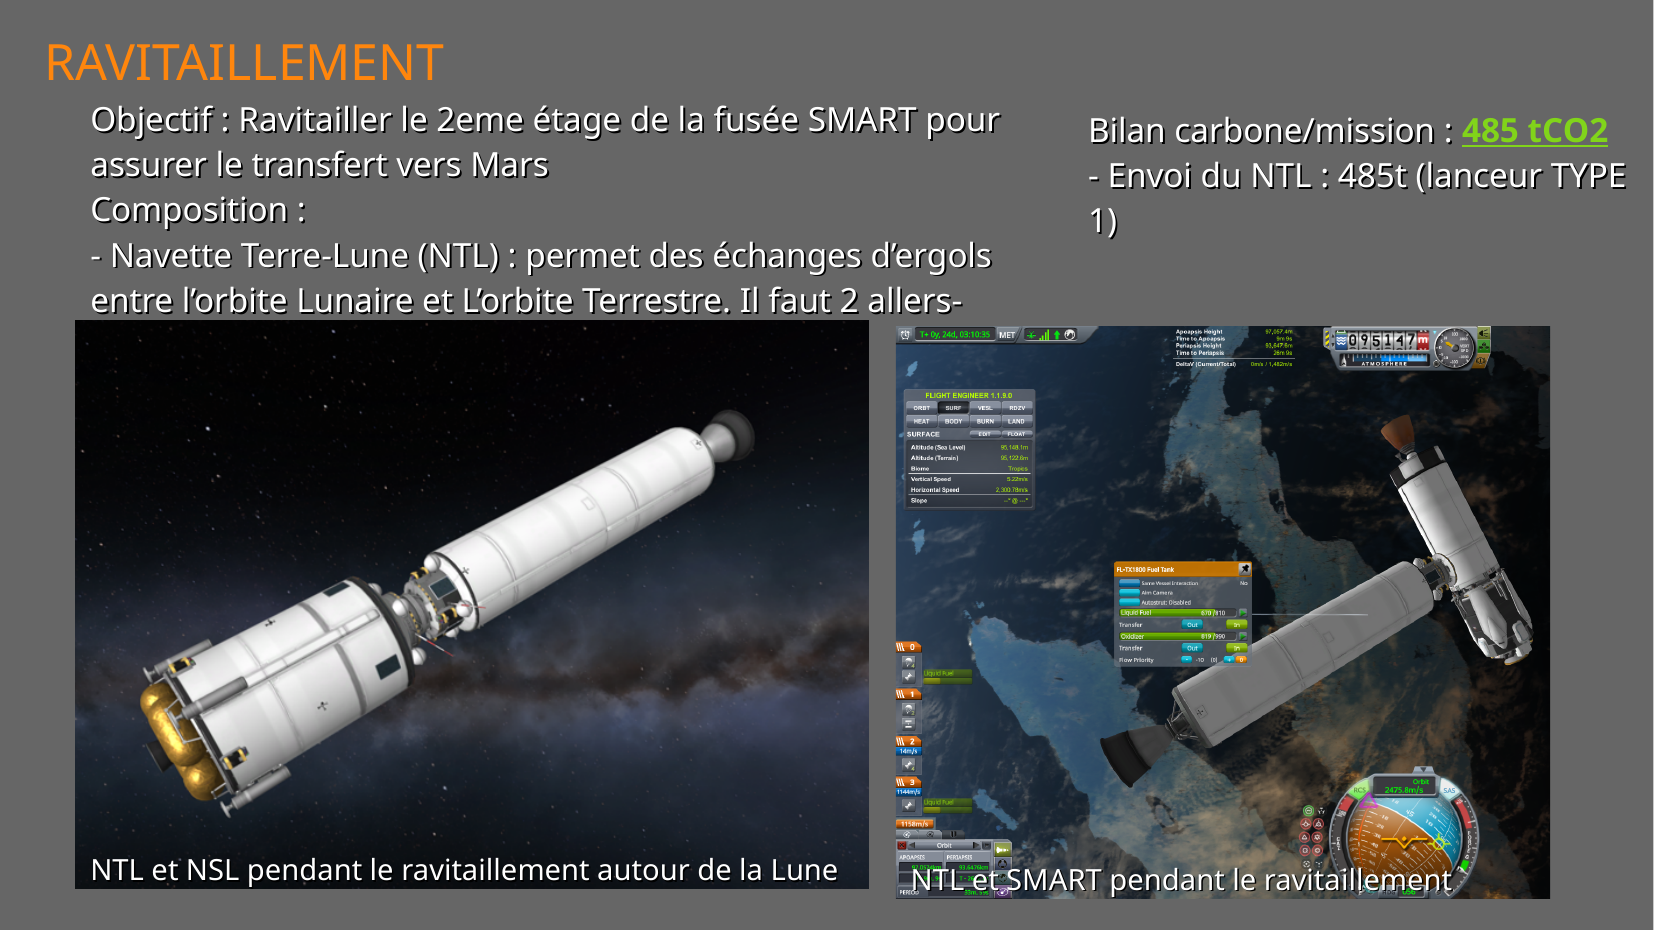

RAVITAILLEMENT
Objectif : Ravitailler le 2eme étage de la fusée SMART pour assurer le transfert vers Mars
Composition :
- Navette Terre-Lune (NTL) : permet des échanges d’ergols entre l’orbite Lunaire et L’orbite Terrestre. Il faut 2 allers-retours pour ravitailler la SMART.
Bilan carbone/mission : 485 tCO2
- Envoi du NTL : 485t (lanceur TYPE 1)
NTL et NSL pendant le ravitaillement autour de la Lune
NTL et SMART pendant le ravitaillement